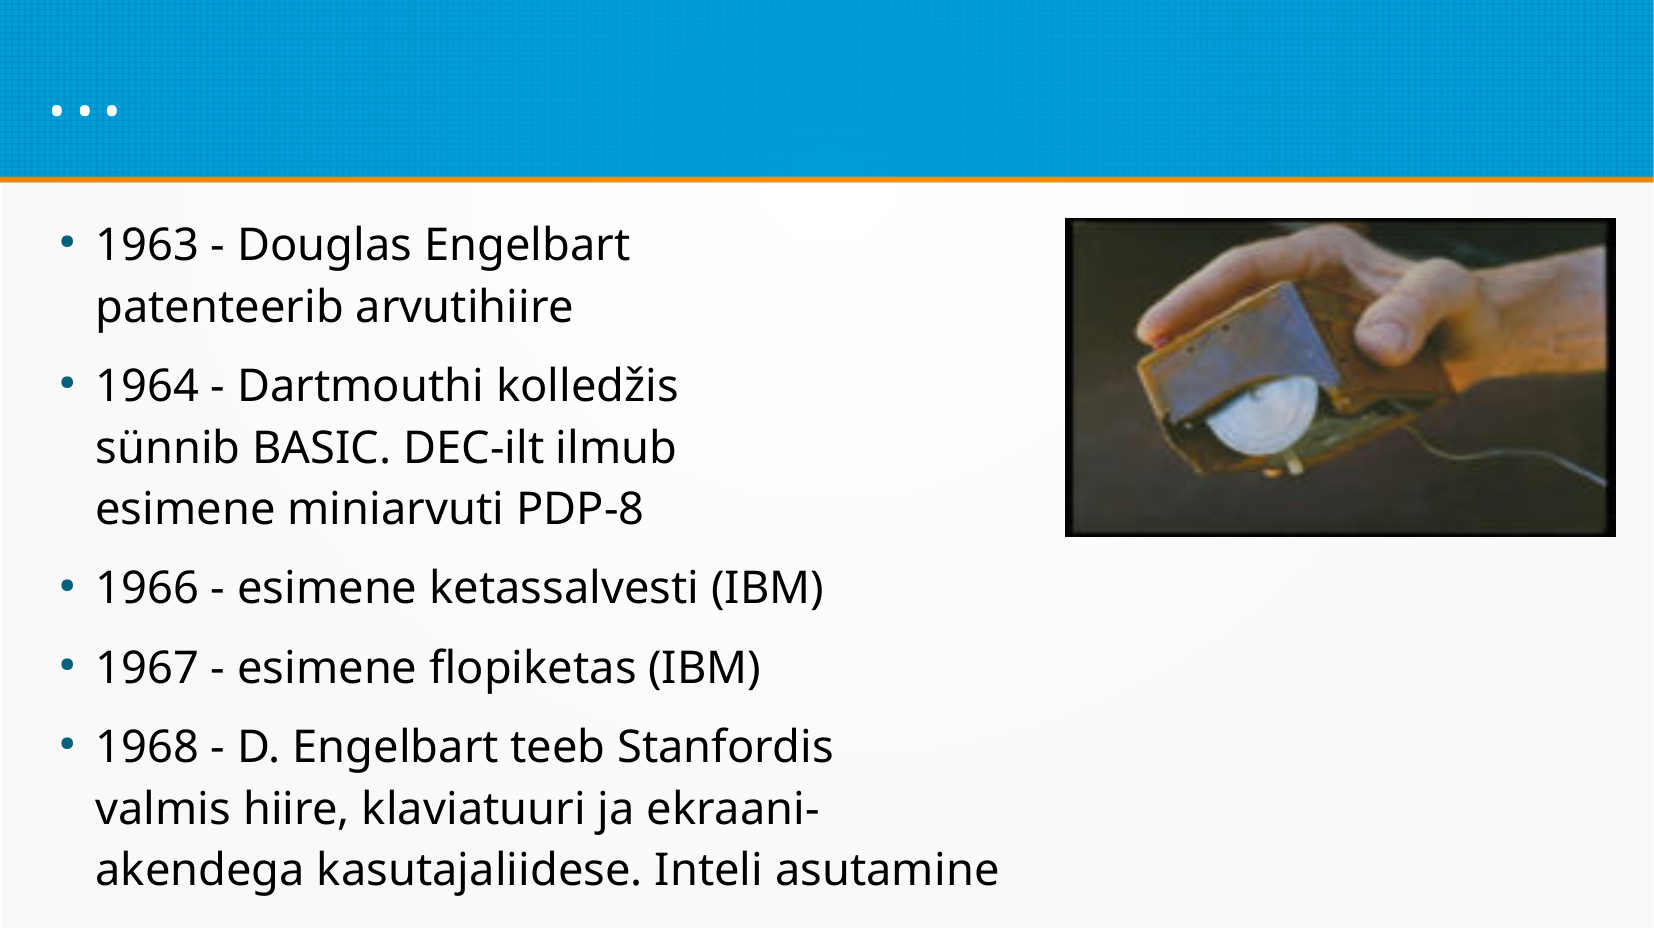

# ...
1963 - Douglas Engelbart
patenteerib arvutihiire
1964 - Dartmouthi kolledžis
sünnib BASIC. DEC-ilt ilmub
esimene miniarvuti PDP-8
1966 - esimene ketassalvesti (IBM)
1967 - esimene flopiketas (IBM)
1968 - D. Engelbart teeb Stanfordis
valmis hiire, klaviatuuri ja ekraani-
akendega kasutajaliidese. Inteli asutamine